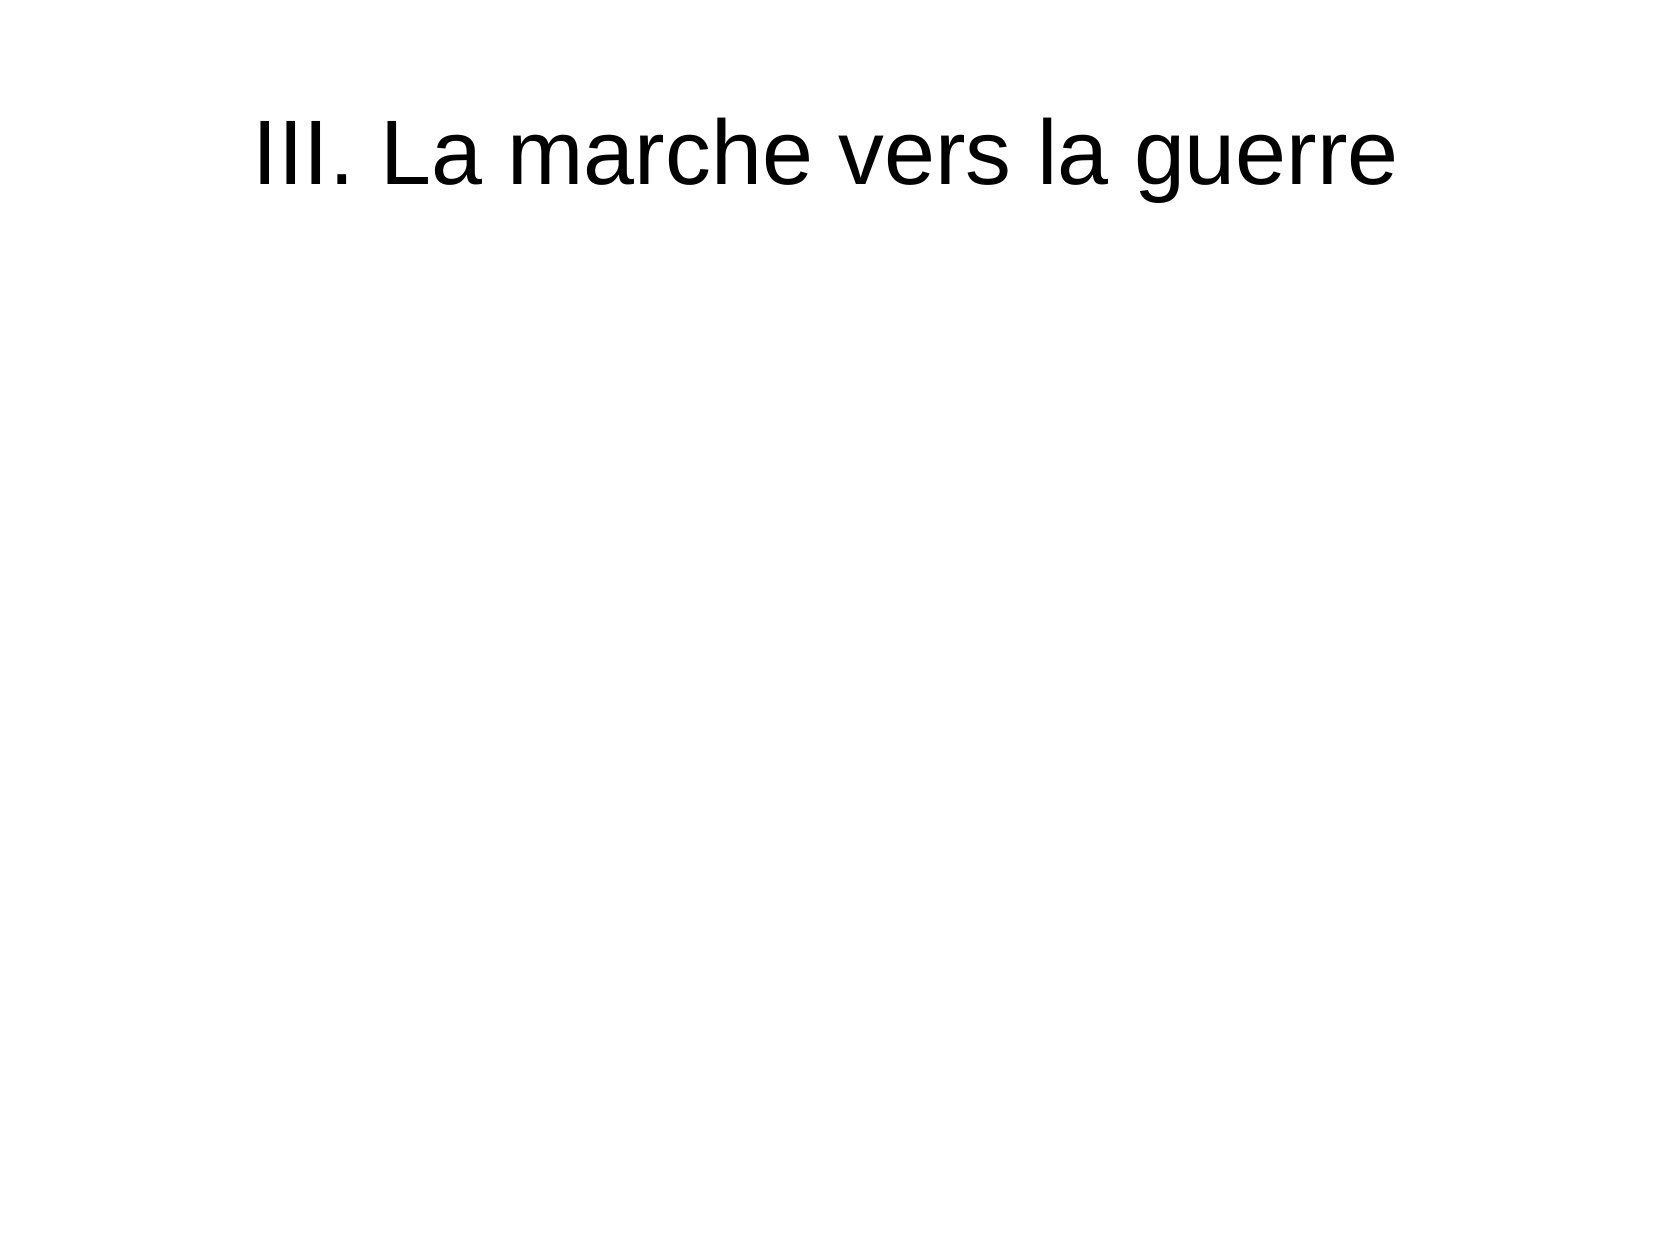

# III. La marche vers la guerre